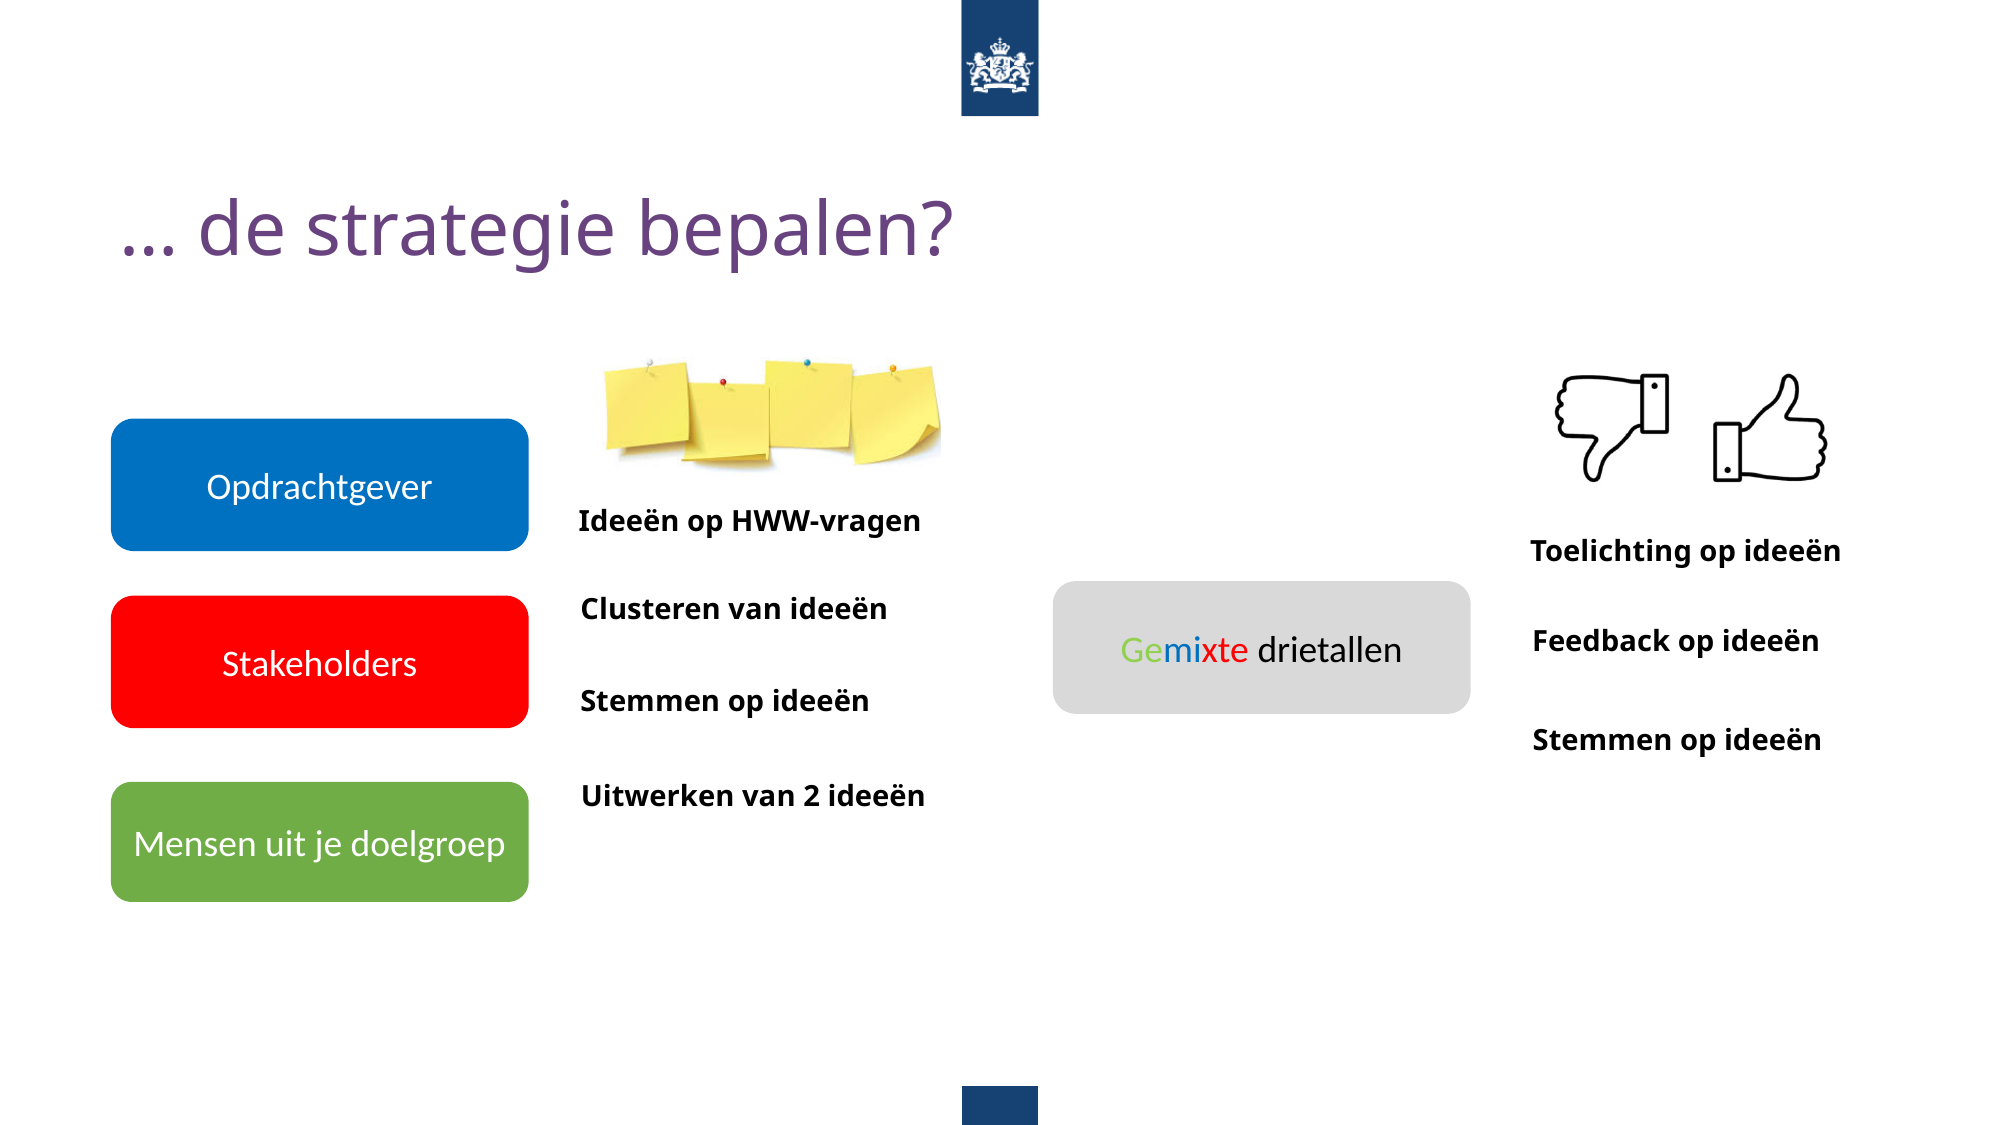

# … de strategie bepalen?
Opdrachtgever
Ideeën op HWW-vragen
Toelichting op ideeën
Gemixte drietallen
Clusteren van ideeën
Stakeholders
Feedback op ideeën
Stemmen op ideeën
Stemmen op ideeën
Uitwerken van 2 ideeën
Mensen uit je doelgroep